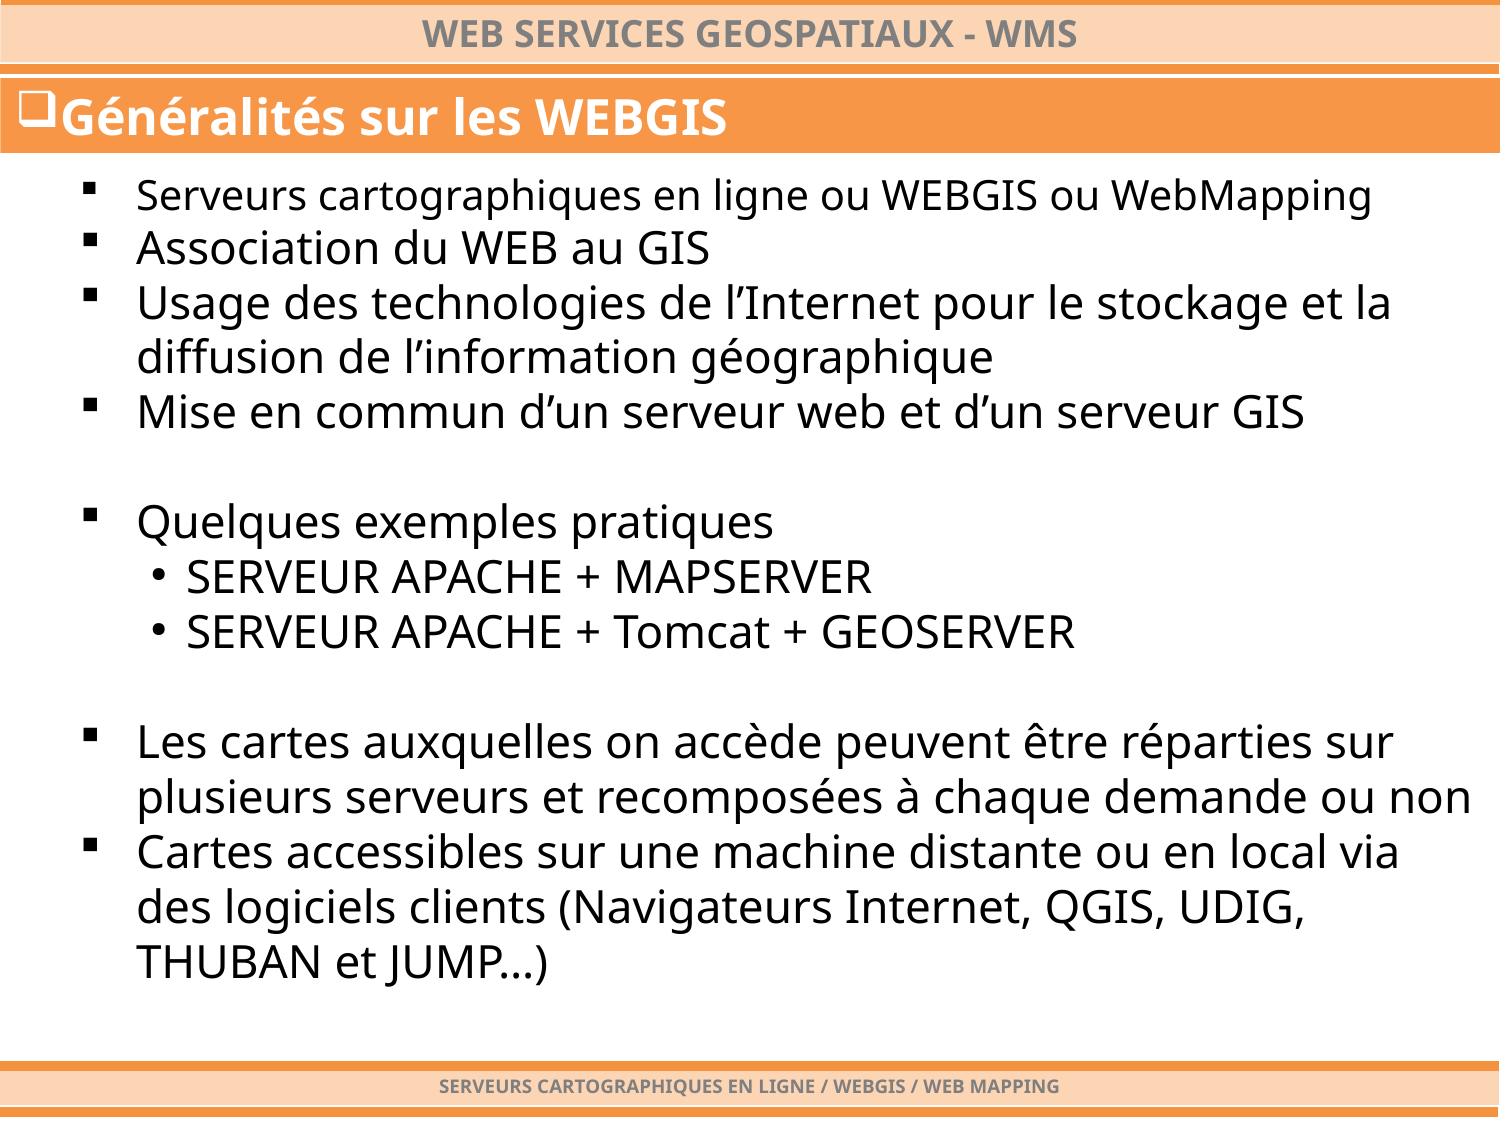

WEB SERVICES GEOSPATIAUX - WMS
Généralités sur les WEBGIS
Serveurs cartographiques en ligne ou WEBGIS ou WebMapping
Association du WEB au GIS
Usage des technologies de l’Internet pour le stockage et la diffusion de l’information géographique
Mise en commun d’un serveur web et d’un serveur GIS
Quelques exemples pratiques
SERVEUR APACHE + MAPSERVER
SERVEUR APACHE + Tomcat + GEOSERVER
Les cartes auxquelles on accède peuvent être réparties sur plusieurs serveurs et recomposées à chaque demande ou non
Cartes accessibles sur une machine distante ou en local via des logiciels clients (Navigateurs Internet, QGIS, UDIG, THUBAN et JUMP…)
SERVEURS CARTOGRAPHIQUES EN LIGNE / WEBGIS / WEB MAPPING